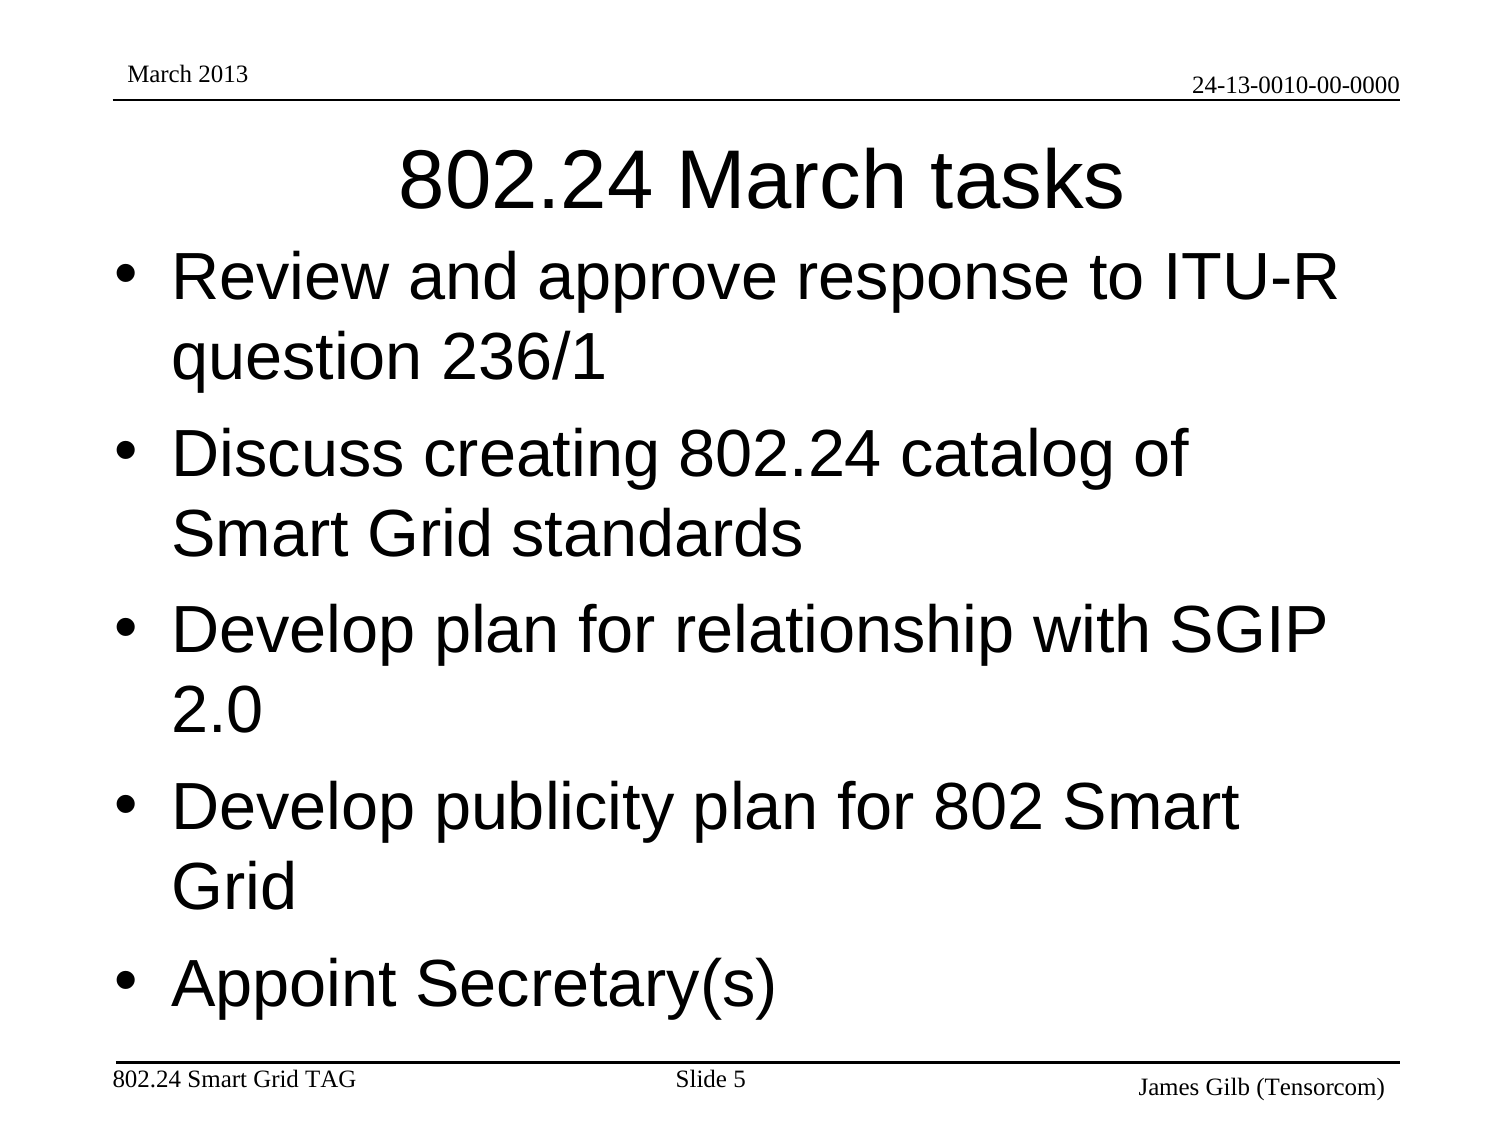

# 802.24 March tasks
Review and approve response to ITU-R question 236/1
Discuss creating 802.24 catalog of Smart Grid standards
Develop plan for relationship with SGIP 2.0
Develop publicity plan for 802 Smart Grid
Appoint Secretary(s)
5